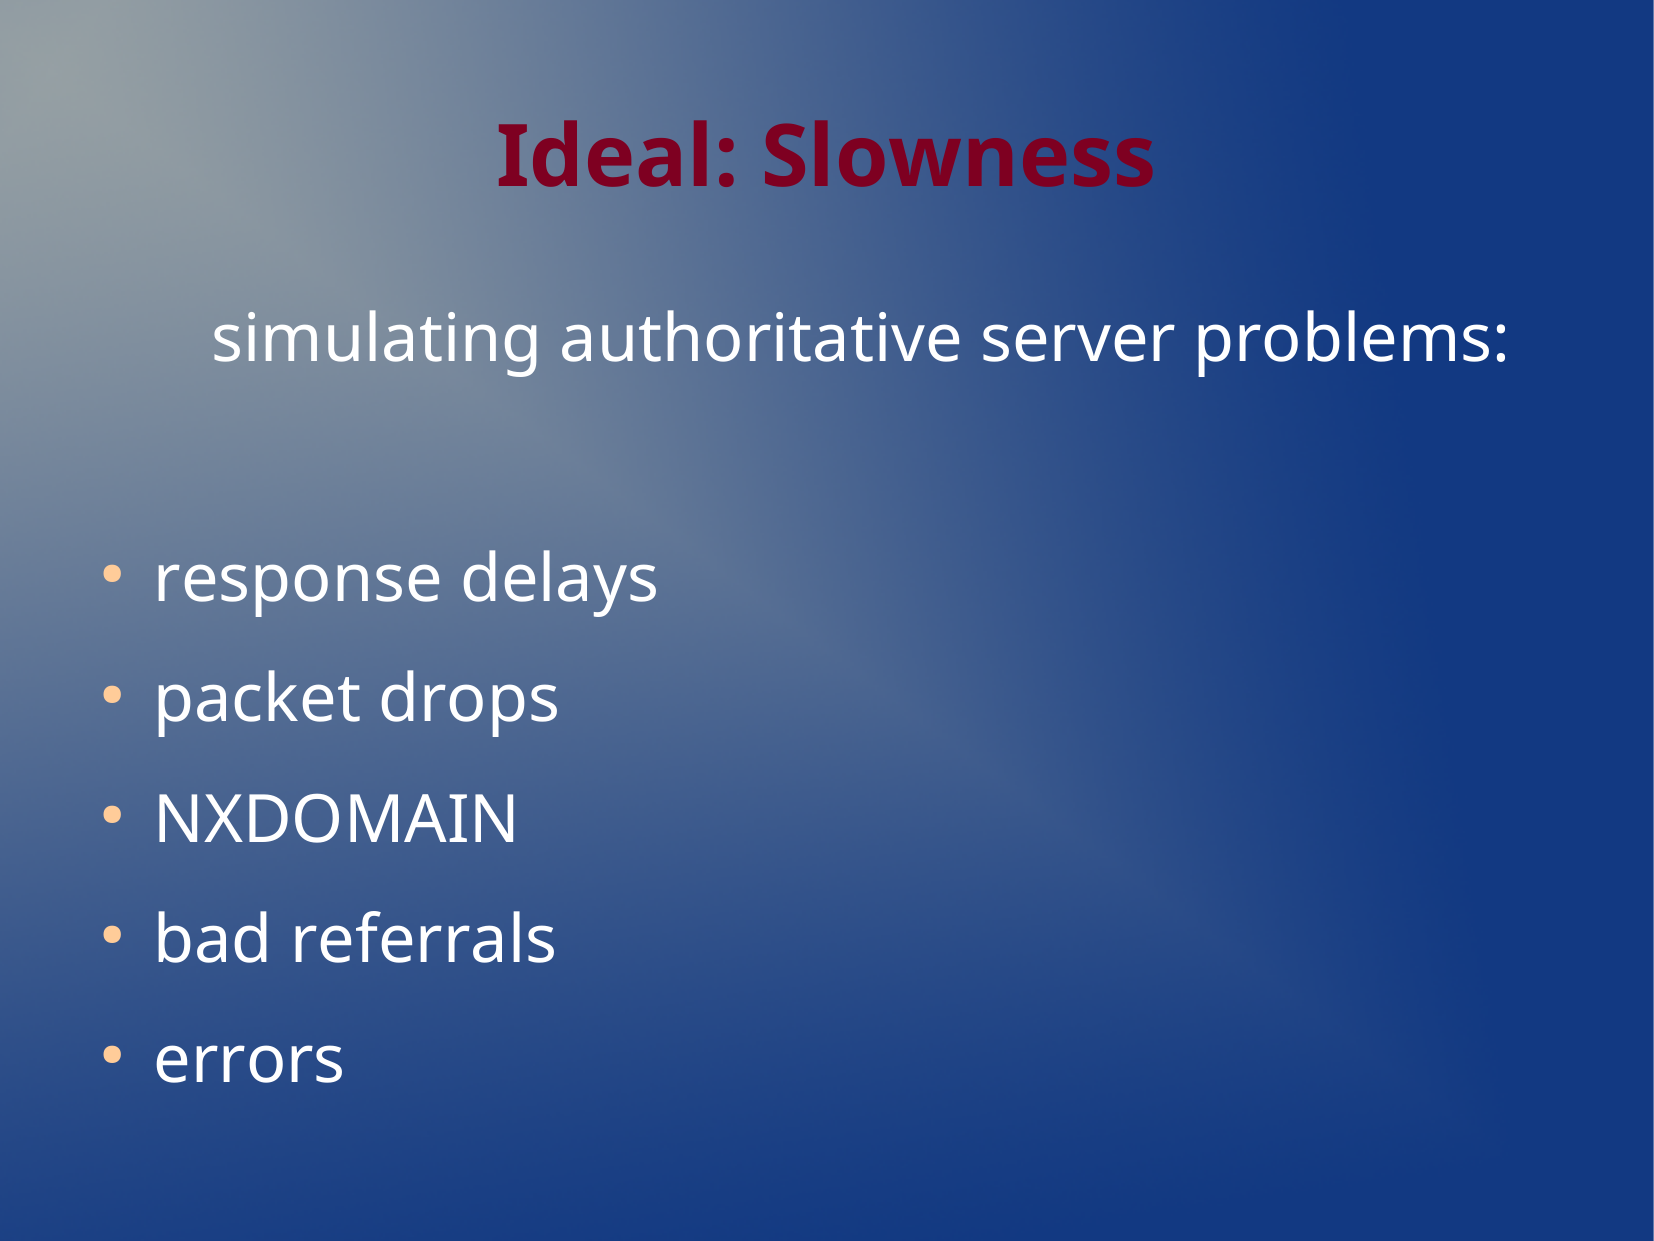

# Ideal: Slowness
simulating authoritative server problems:
response delays
packet drops
NXDOMAIN
bad referrals
errors